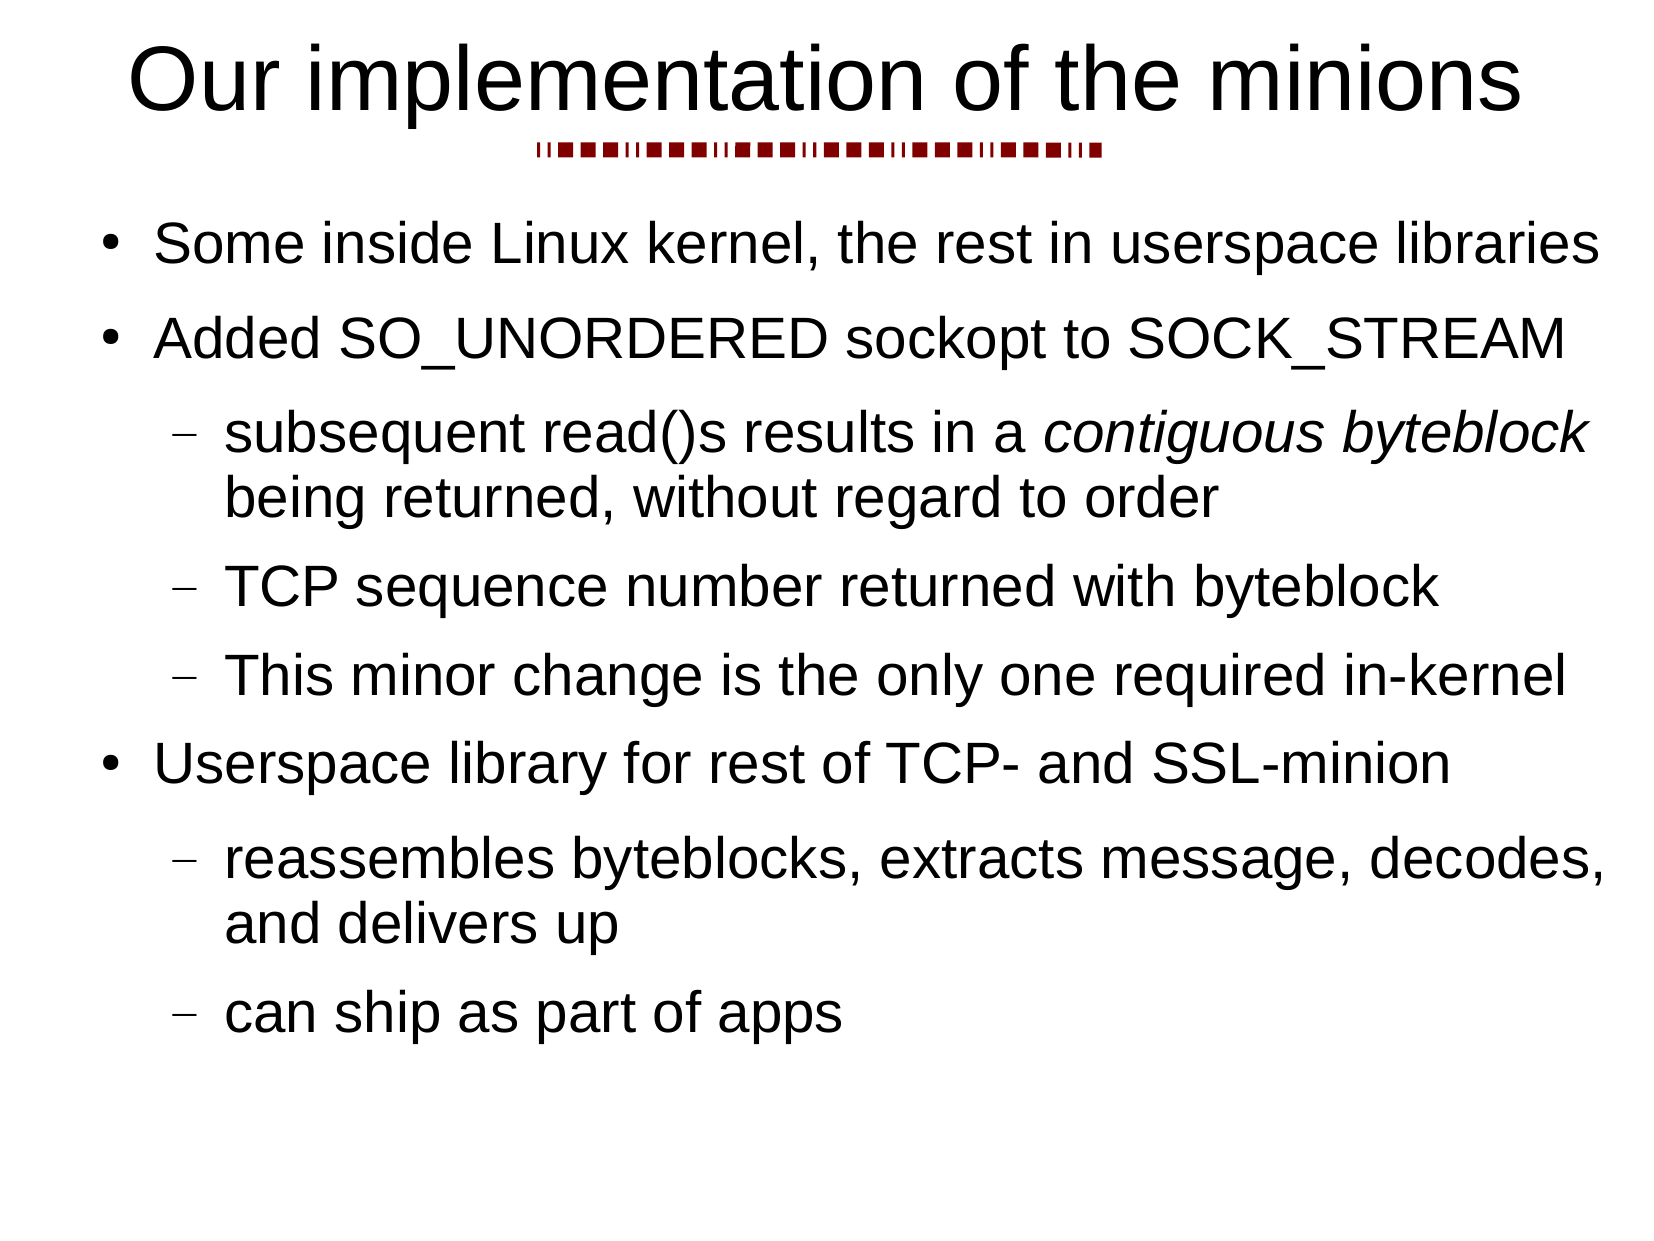

# Our implementation of the minions
Some inside Linux kernel, the rest in userspace libraries
Added SO_UNORDERED sockopt to SOCK_STREAM
subsequent read()s results in a contiguous byteblock being returned, without regard to order
TCP sequence number returned with byteblock
This minor change is the only one required in-kernel
Userspace library for rest of TCP- and SSL-minion
reassembles byteblocks, extracts message, decodes, and delivers up
can ship as part of apps